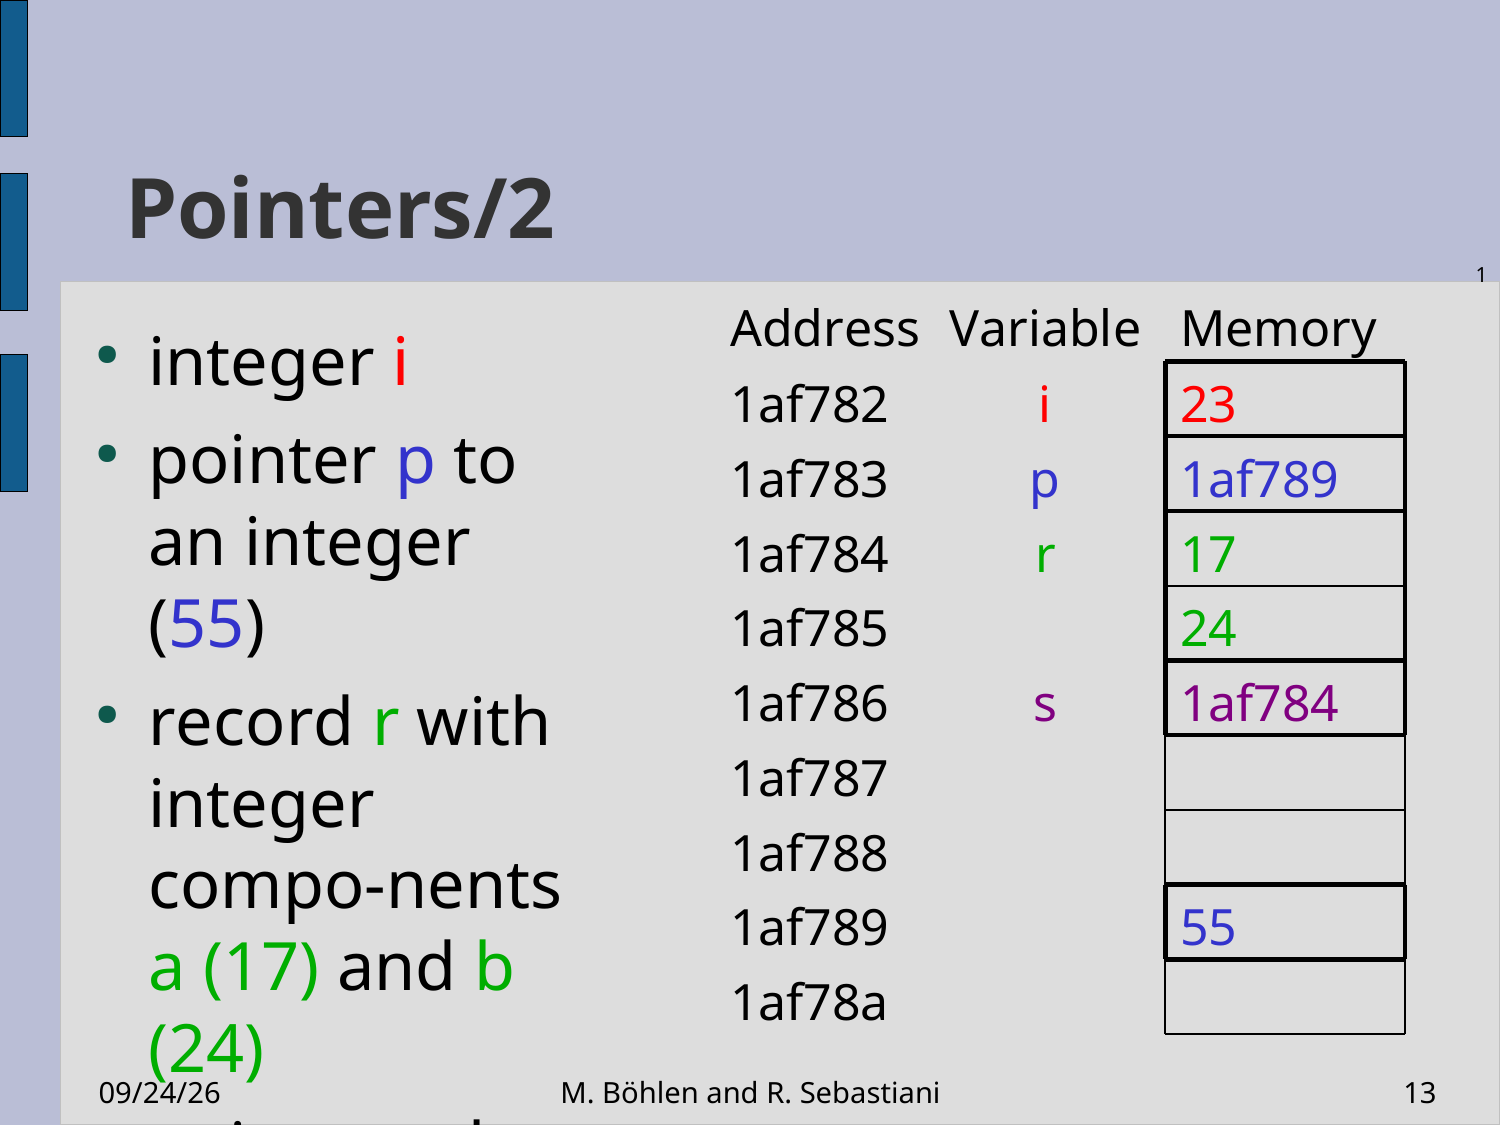

# Pointers/2
Address
Variable
Memory
1
integer i
pointer p to an integer (55)
record r with integer compo-nents a (17) and b (24)
pointer s that points to r
1af782
i
23
1af783
p
1af789
1af784
r
17
1af785
24
1af786
s
1af784
1af787
1af788
1af789
55
1af78a
M. Böhlen and R. Sebastiani
13